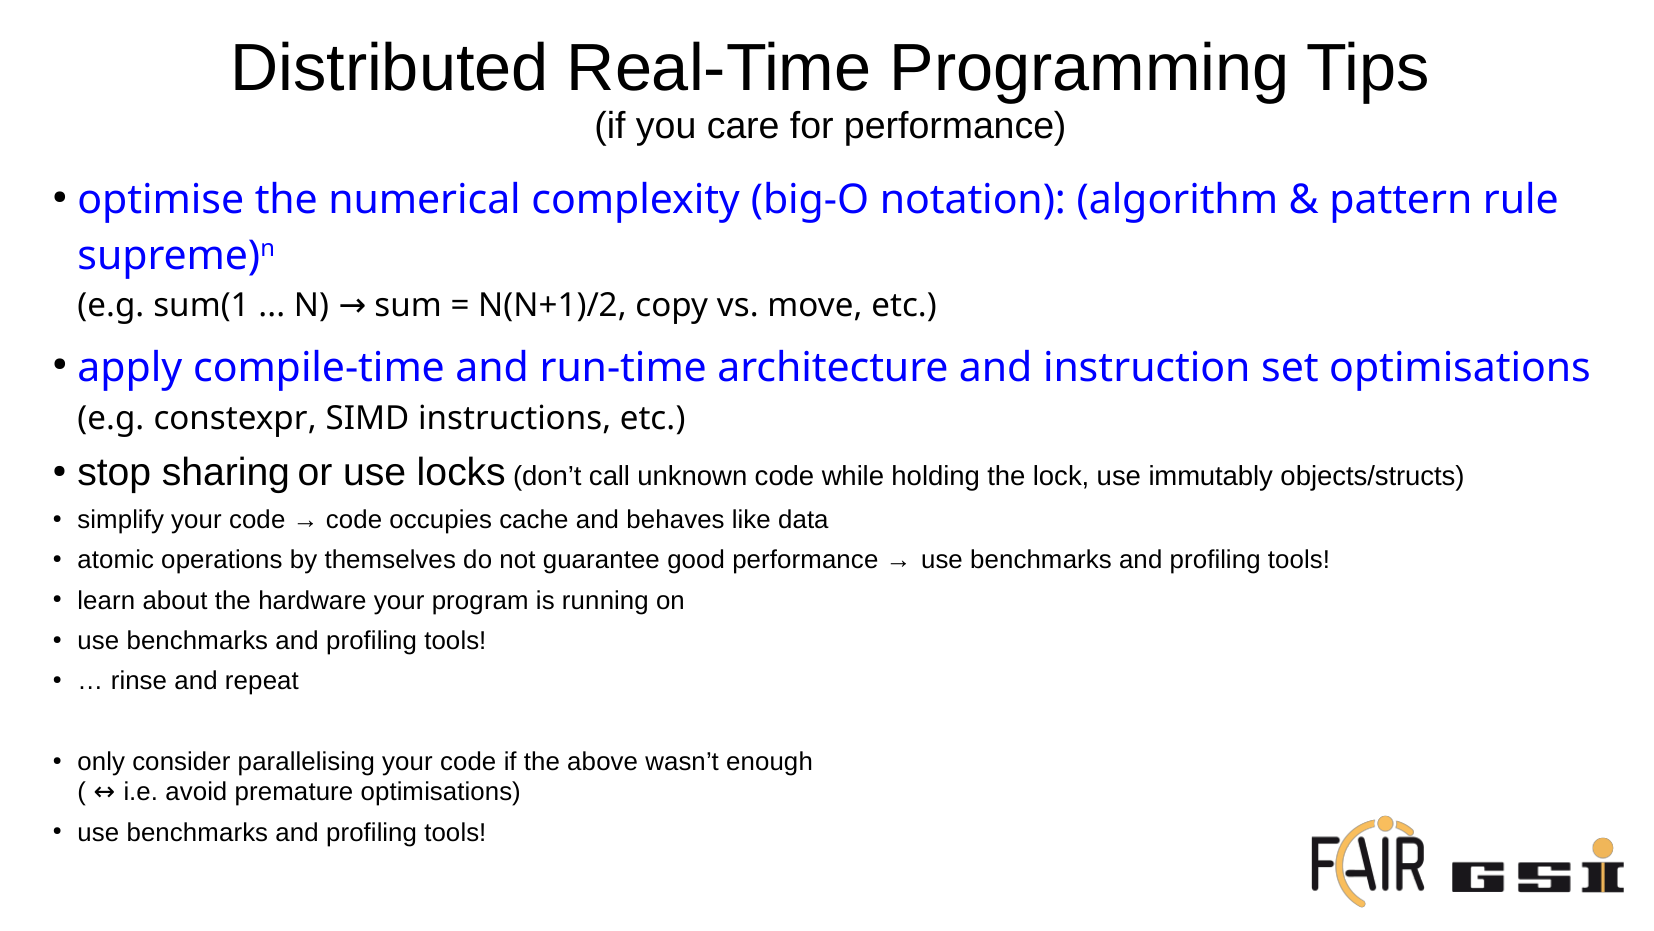

# Distributed Real-Time Programming Tips (if you care for performance)
optimise the numerical complexity (big-O notation): (algorithm & pattern rule supreme)n
(e.g. sum(1 ... N) → sum = N(N+1)/2, copy vs. move, etc.)
apply compile-time and run-time architecture and instruction set optimisations
(e.g. constexpr, SIMD instructions, etc.)
stop sharing or use locks (don’t call unknown code while holding the lock, use immutably objects/structs)
simplify your code → code occupies cache and behaves like data
atomic operations by themselves do not guarantee good performance → use benchmarks and profiling tools!
learn about the hardware your program is running on
use benchmarks and profiling tools!
… rinse and repeat
only consider parallelising your code if the above wasn’t enough
( ↔ i.e. avoid premature optimisations)
use benchmarks and profiling tools!